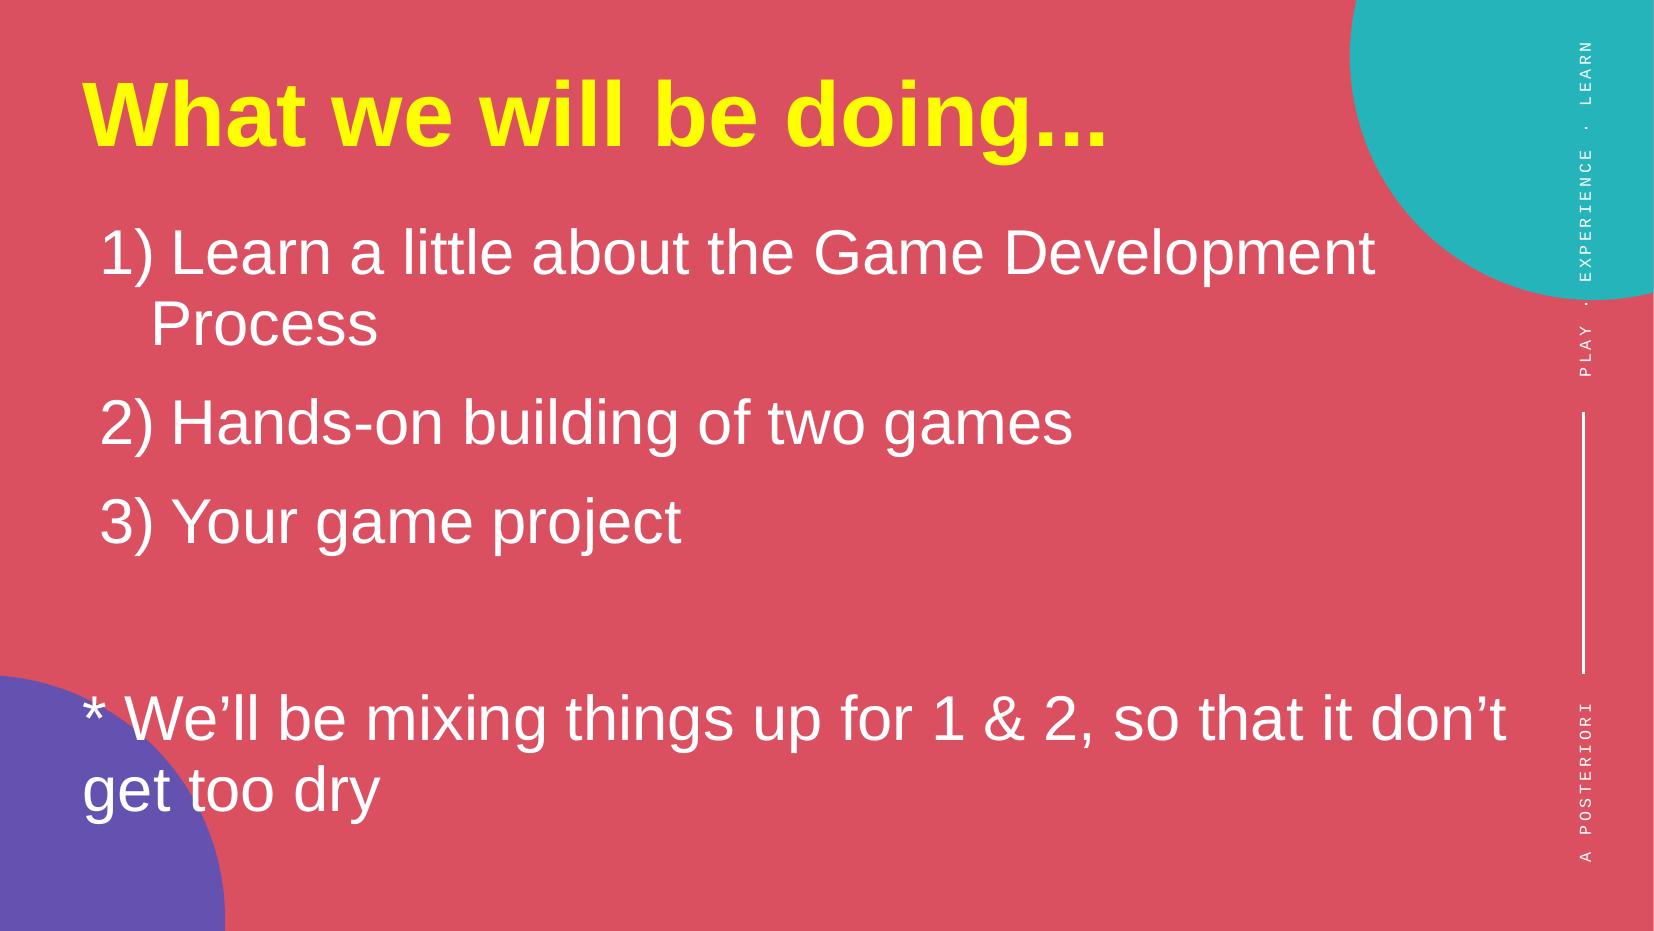

# What we will be doing...
 Learn a little about the Game Development Process
 Hands-on building of two games
 Your game project
* We’ll be mixing things up for 1 & 2, so that it don’t get too dry